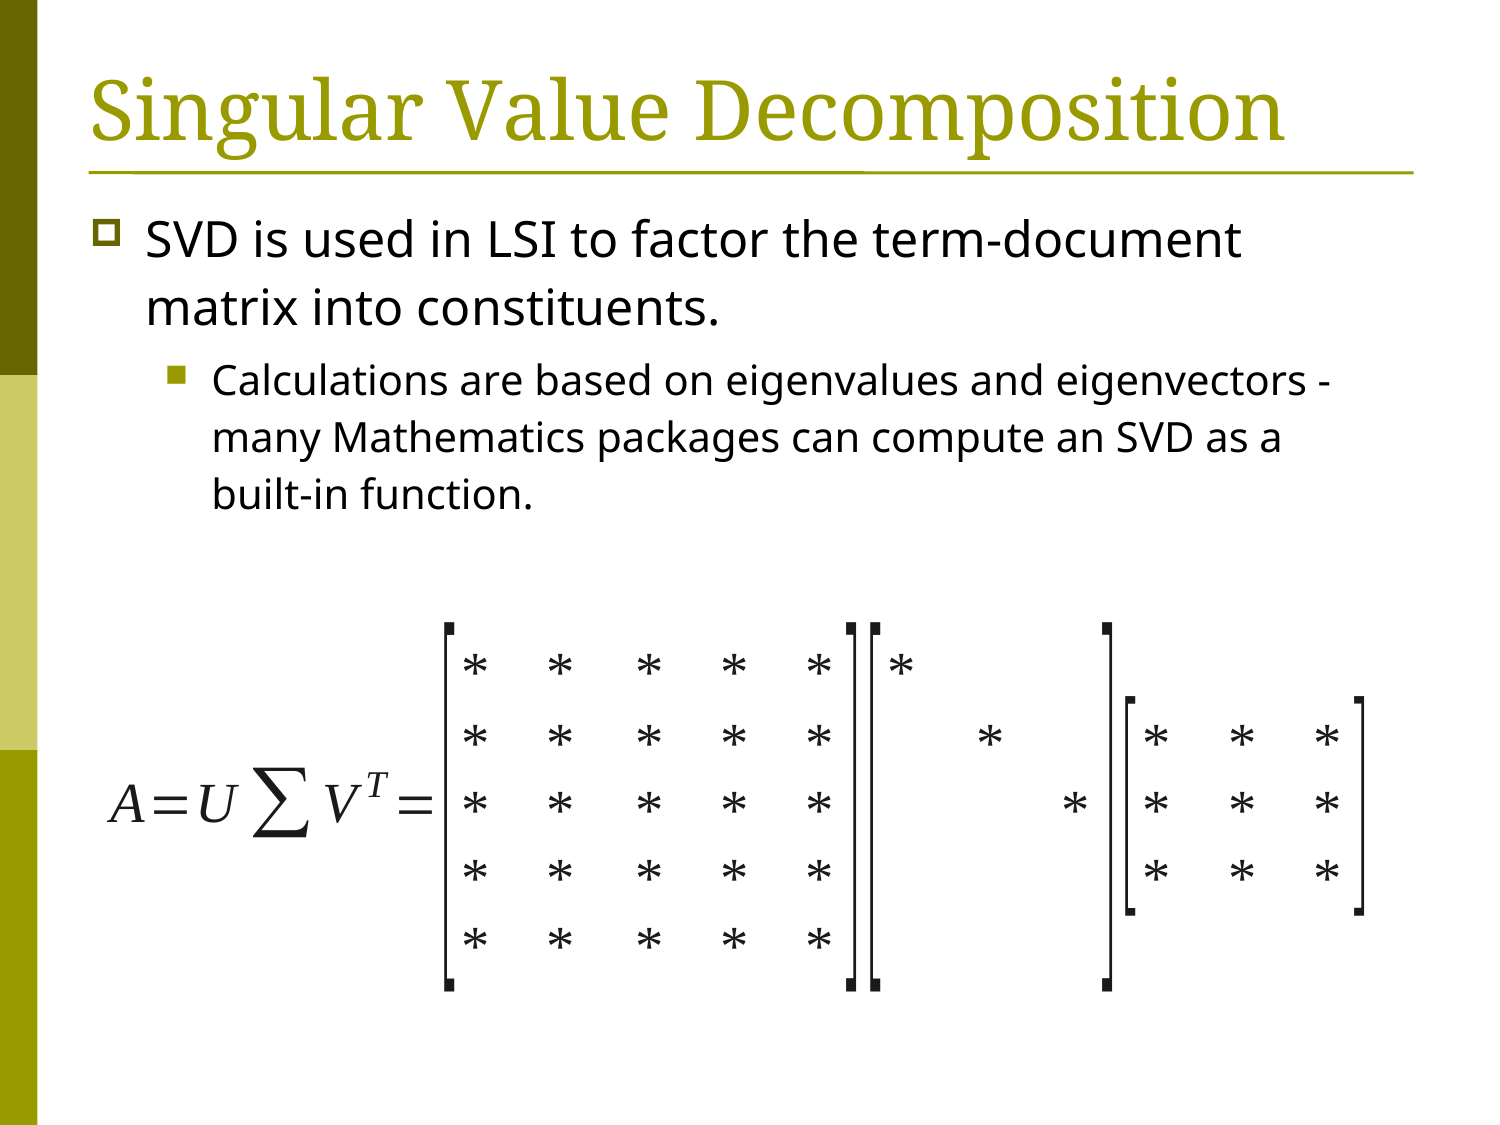

# Singular Value Decomposition
SVD is used in LSI to factor the term-document matrix into constituents.
Calculations are based on eigenvalues and eigenvectors - many Mathematics packages can compute an SVD as a built-in function.